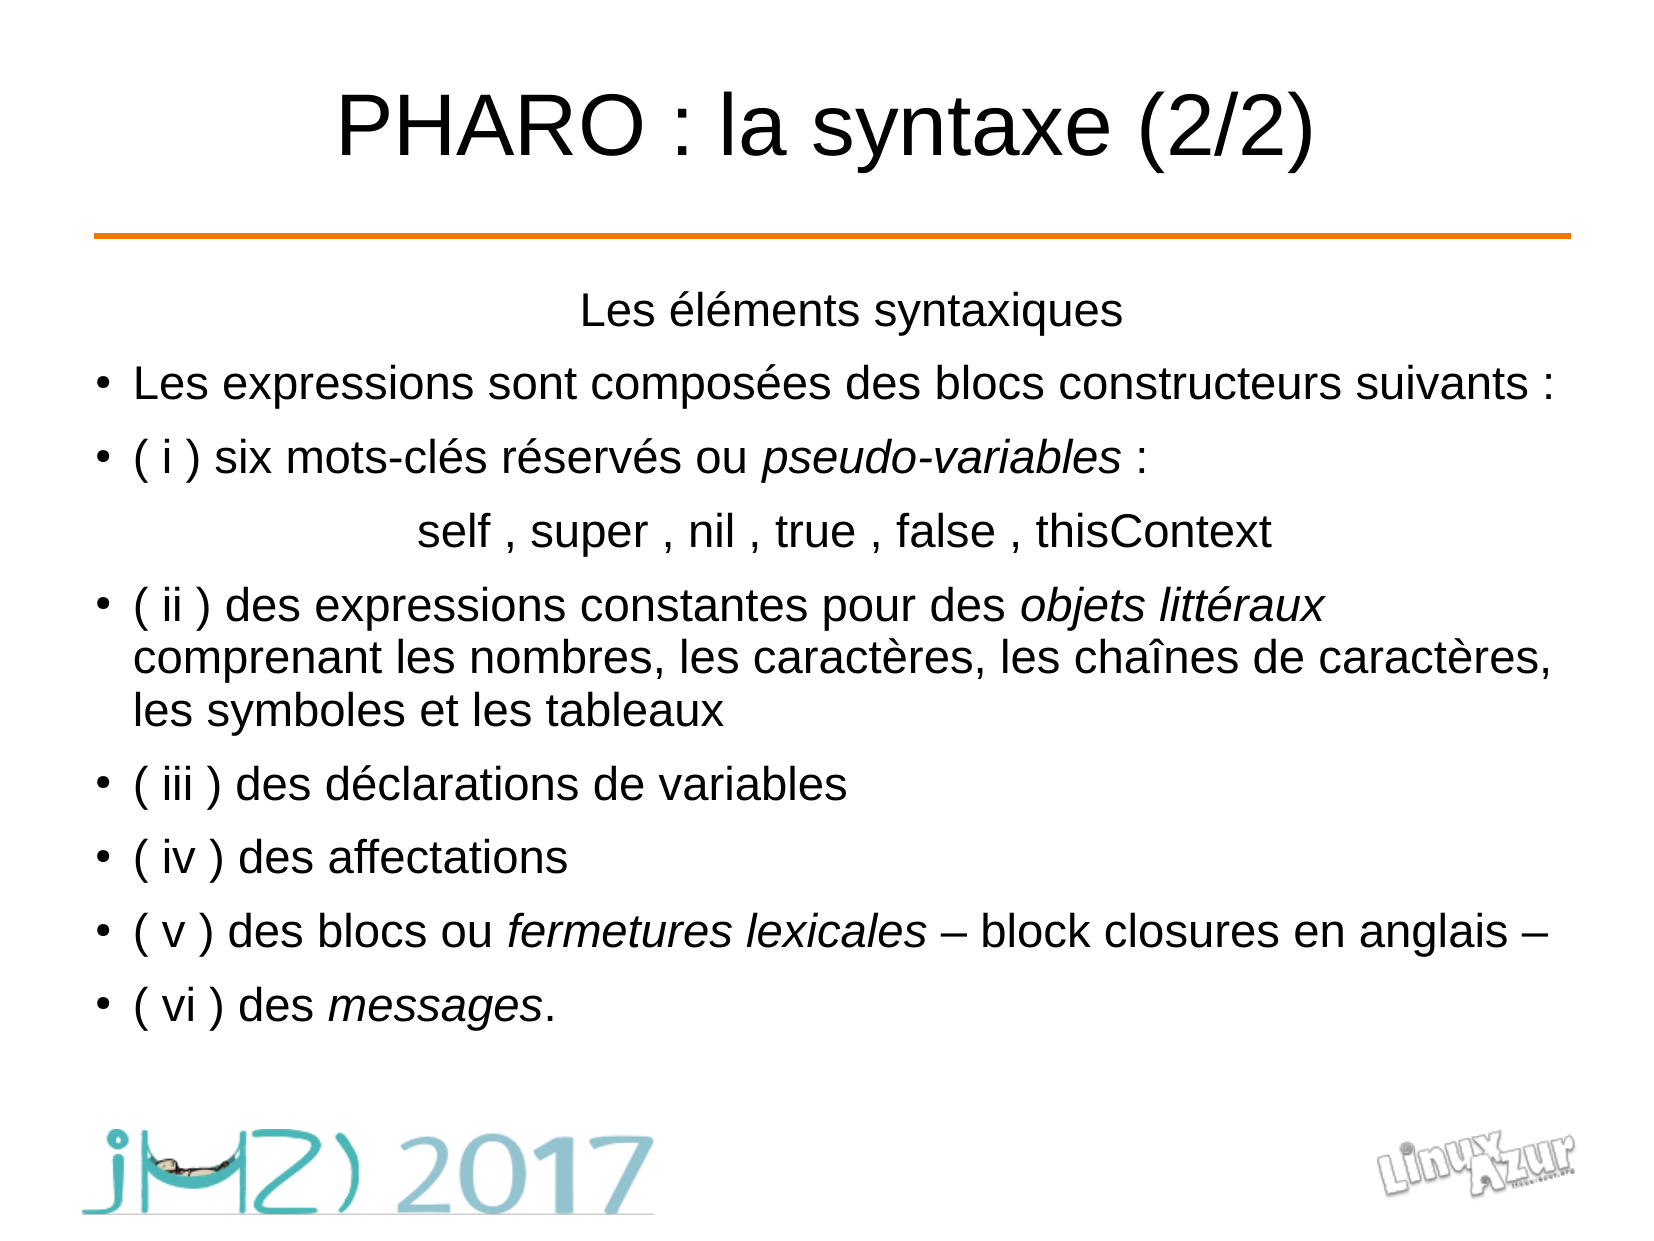

# PHARO : la syntaxe (2/2)
Les éléments syntaxiques
Les expressions sont composées des blocs constructeurs suivants :
( i ) six mots-clés réservés ou pseudo-variables :
self , super , nil , true , false , thisContext
( ii ) des expressions constantes pour des objets littéraux comprenant les nombres, les caractères, les chaînes de caractères, les symboles et les tableaux
( iii ) des déclarations de variables
( iv ) des affectations
( v ) des blocs ou fermetures lexicales – block closures en anglais –
( vi ) des messages.